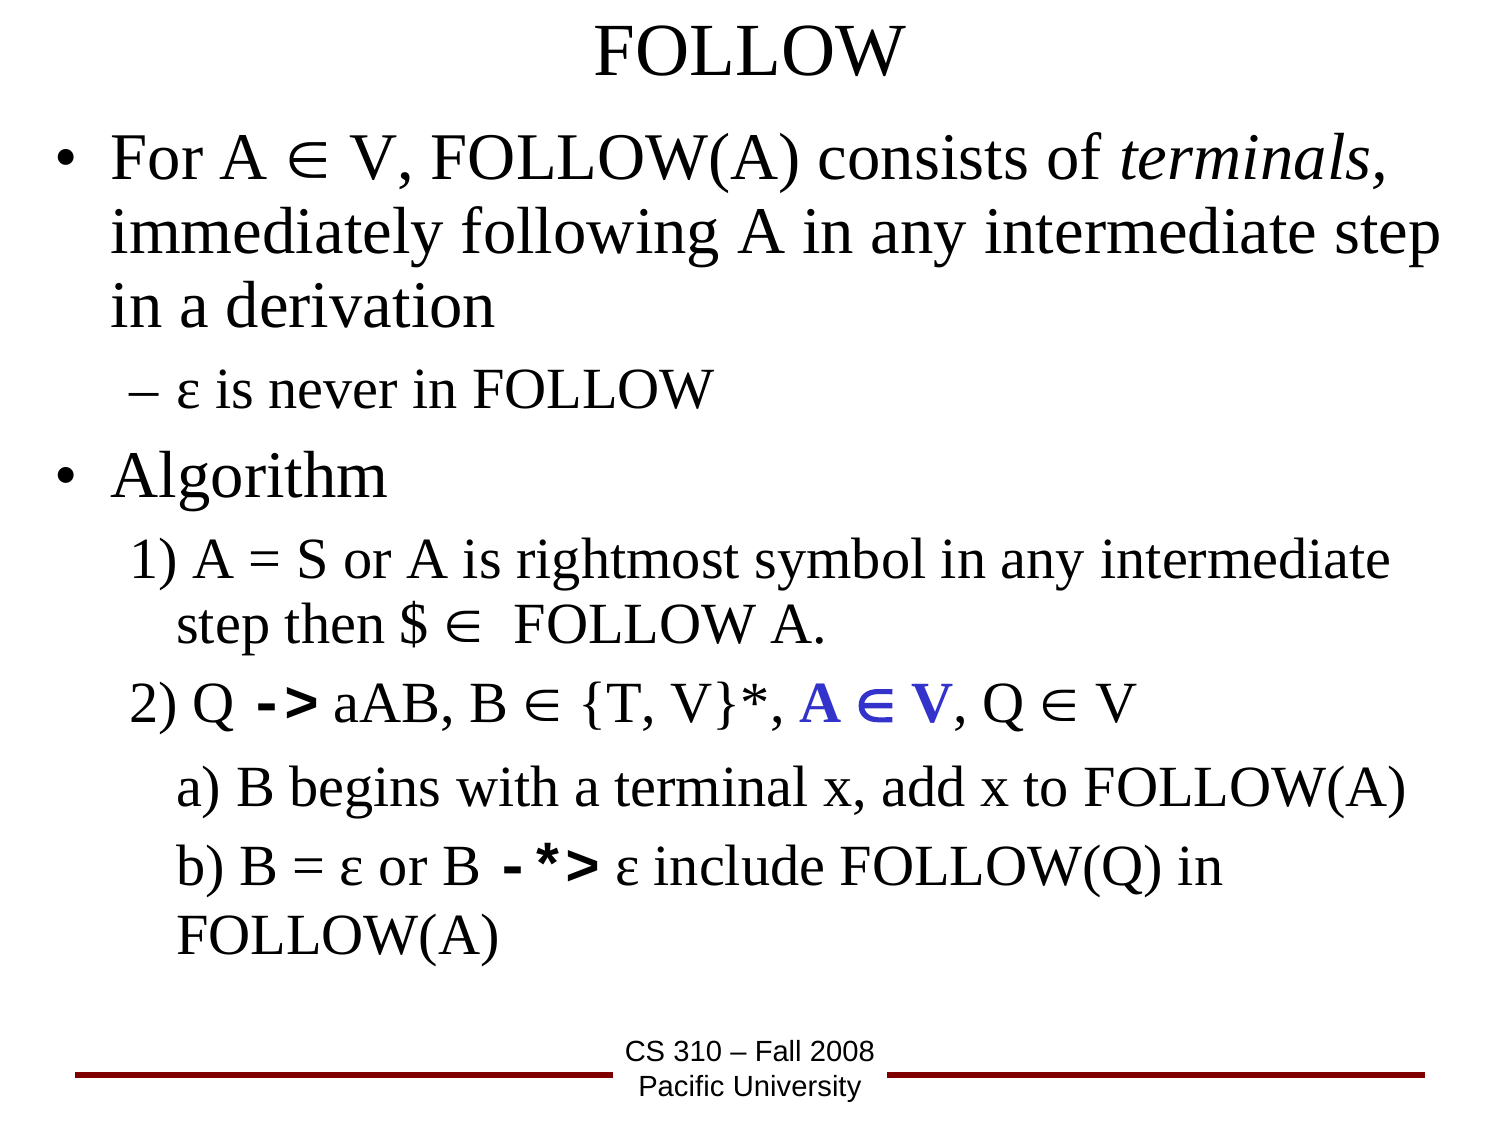

# FOLLOW
For A  V, FOLLOW(A) consists of terminals, immediately following A in any intermediate step in a derivation
ε is never in FOLLOW
Algorithm
1) A = S or A is rightmost symbol in any intermediate step then $  FOLLOW A.
2) Q -> aAB, B  {T, V}*, A  V, Q  V
	a) B begins with a terminal x, add x to FOLLOW(A)
 	b) B = ε or B -*> ε include FOLLOW(Q) in FOLLOW(A)